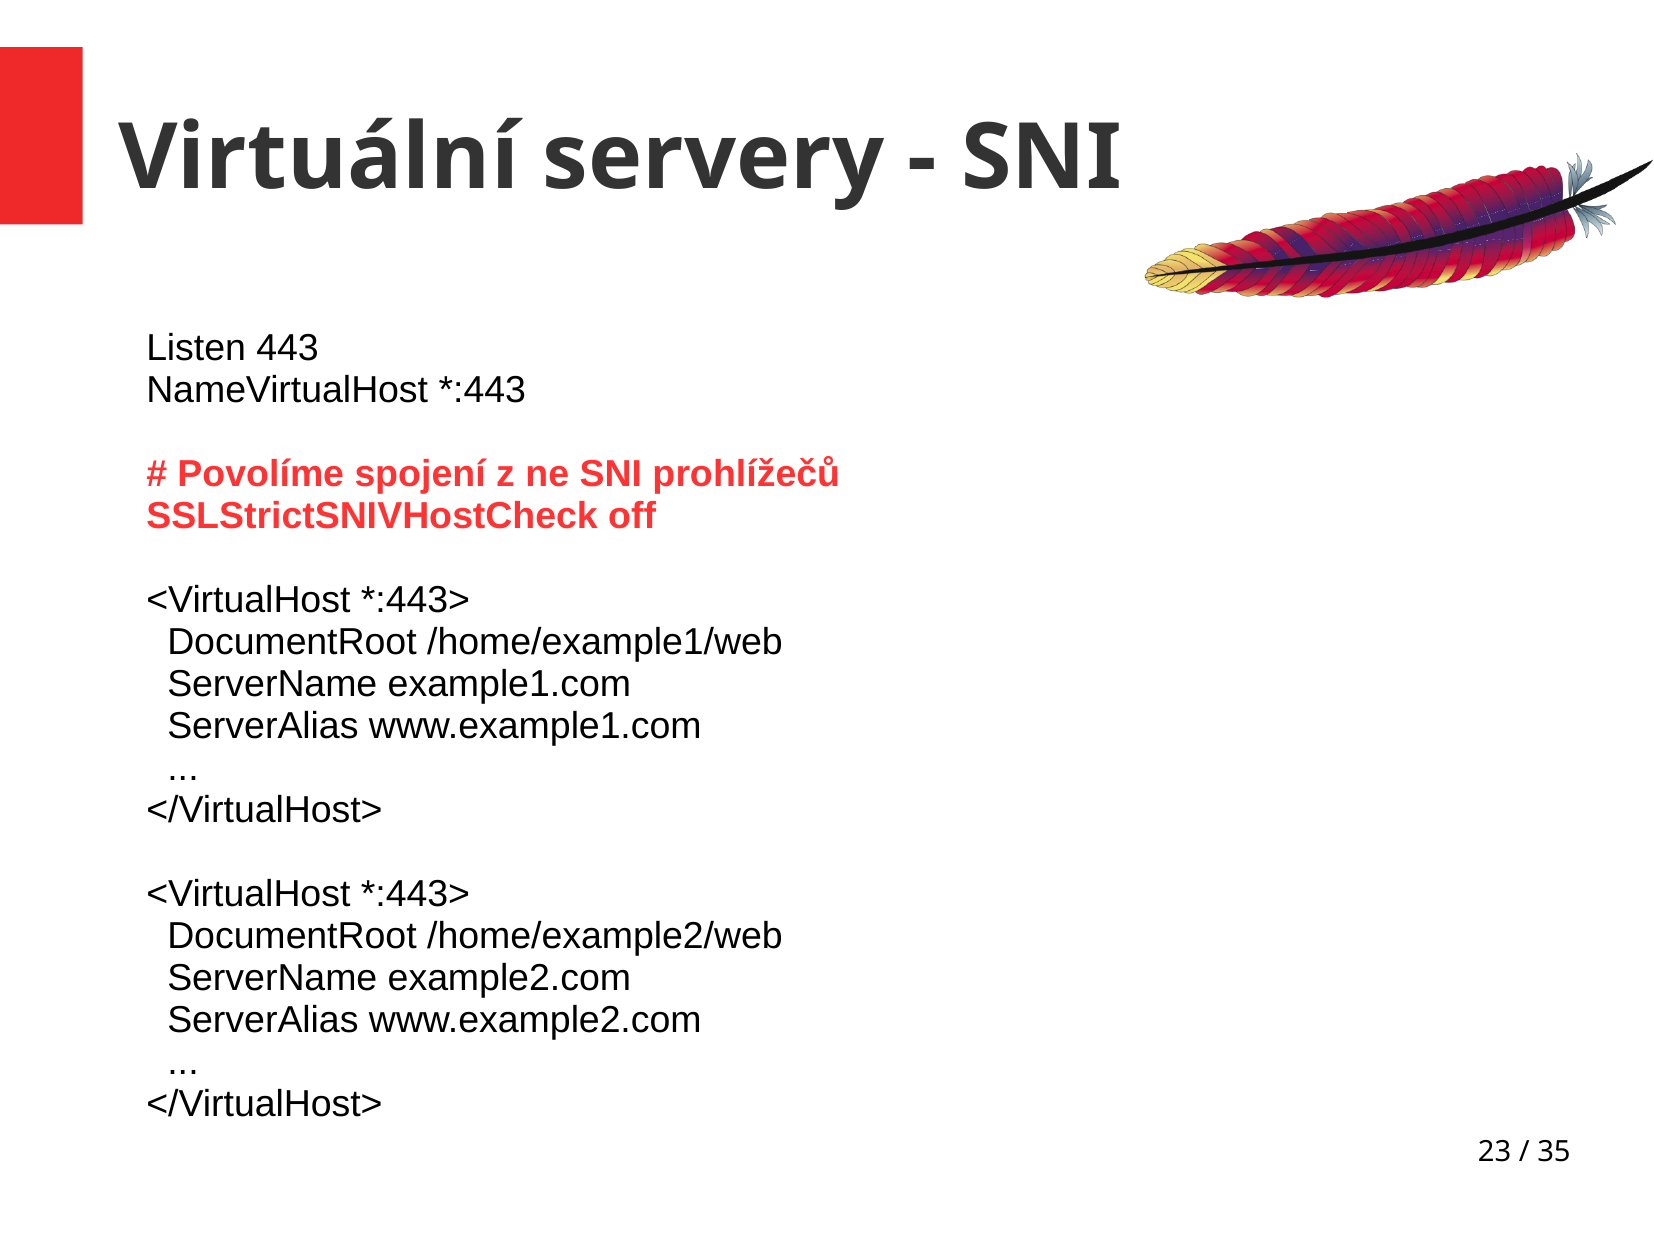

# Virtuální servery - SNI
Listen 443
NameVirtualHost *:443
# Povolíme spojení z ne SNI prohlížečů
SSLStrictSNIVHostCheck off
<VirtualHost *:443>
 DocumentRoot /home/example1/web
 ServerName example1.com
 ServerAlias www.example1.com
 ...
</VirtualHost>
<VirtualHost *:443>
 DocumentRoot /home/example2/web
 ServerName example2.com
 ServerAlias www.example2.com
 ...
</VirtualHost>
23